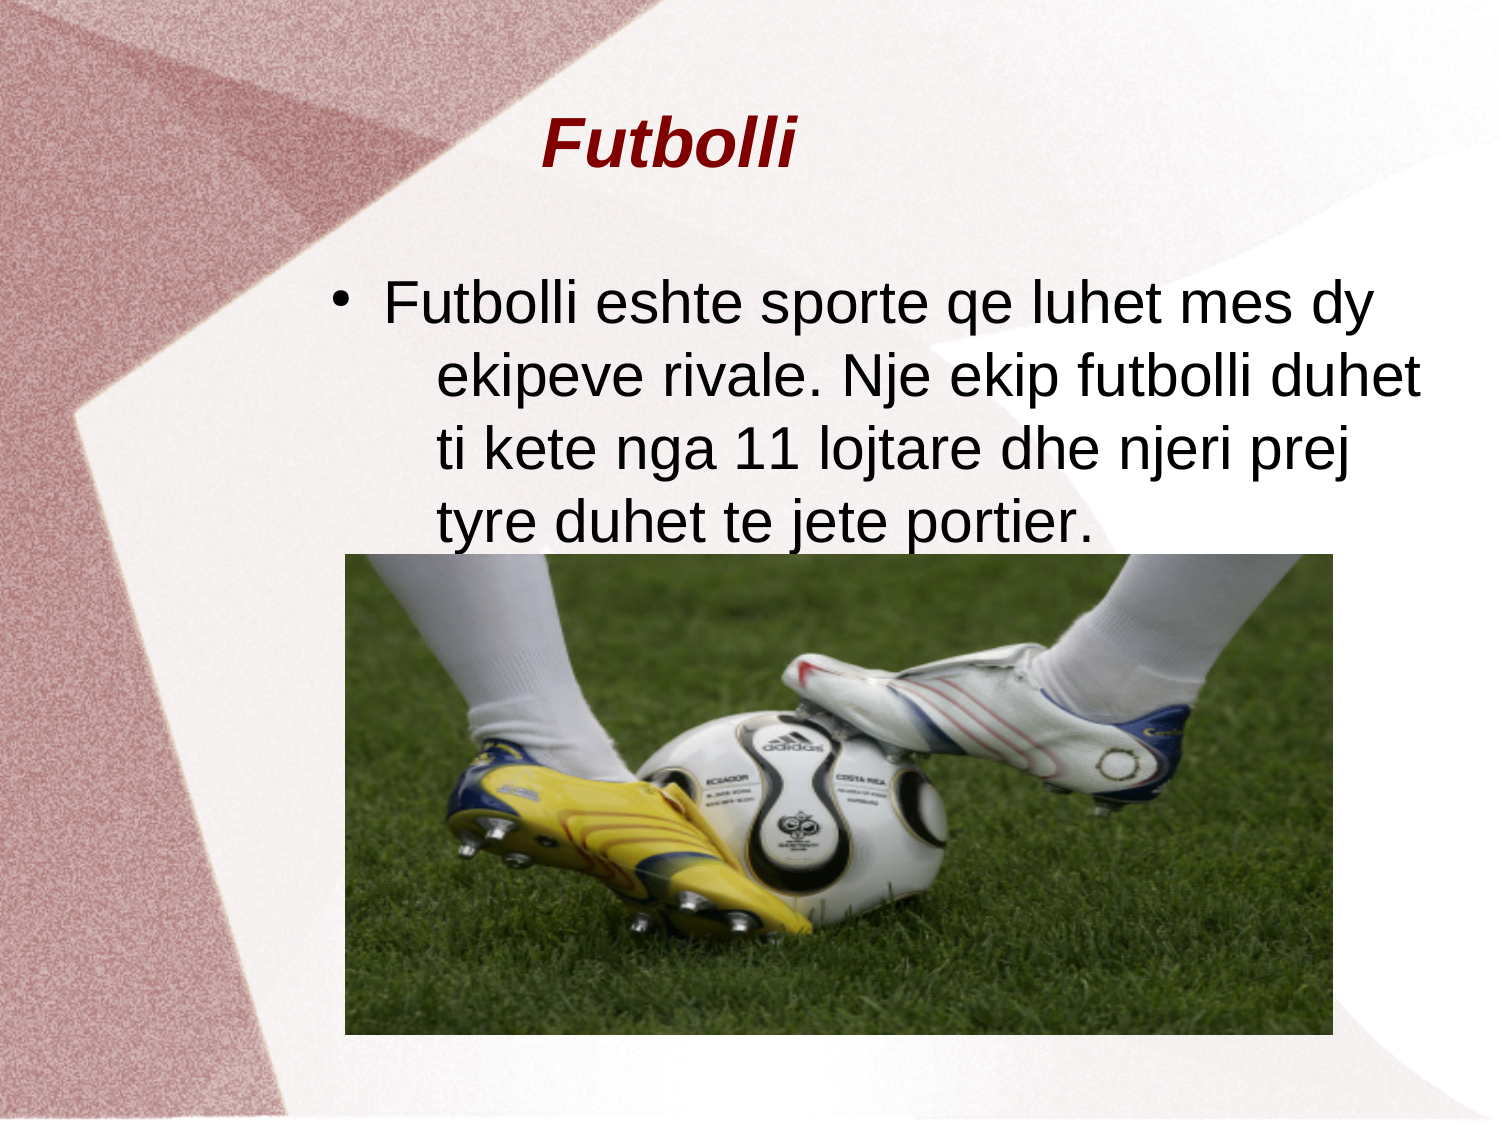

# Futbolli
Futbolli eshte sporte qe luhet mes dy ekipeve rivale. Nje ekip futbolli duhet ti kete nga 11 lojtare dhe njeri prej tyre duhet te jete portier.